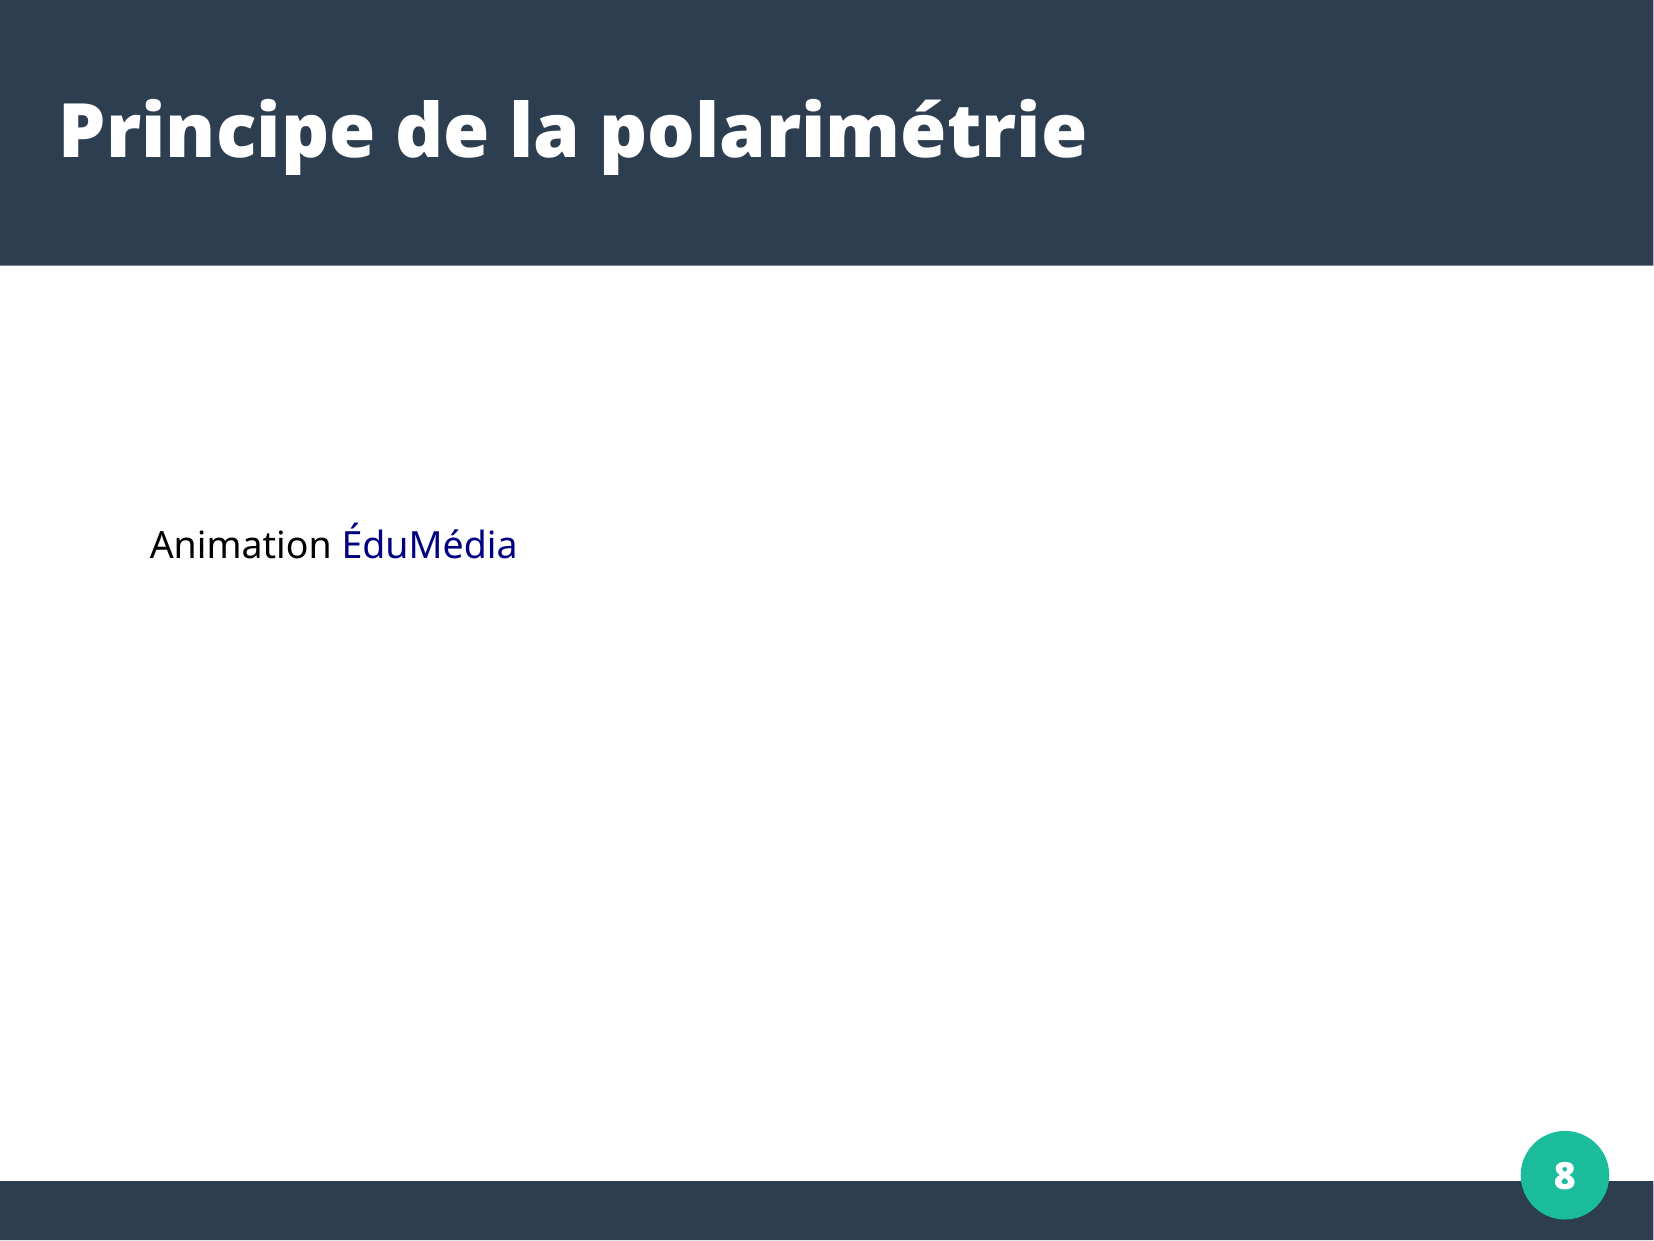

# Principe de la polarimétrie
Animation ÉduMédia
8